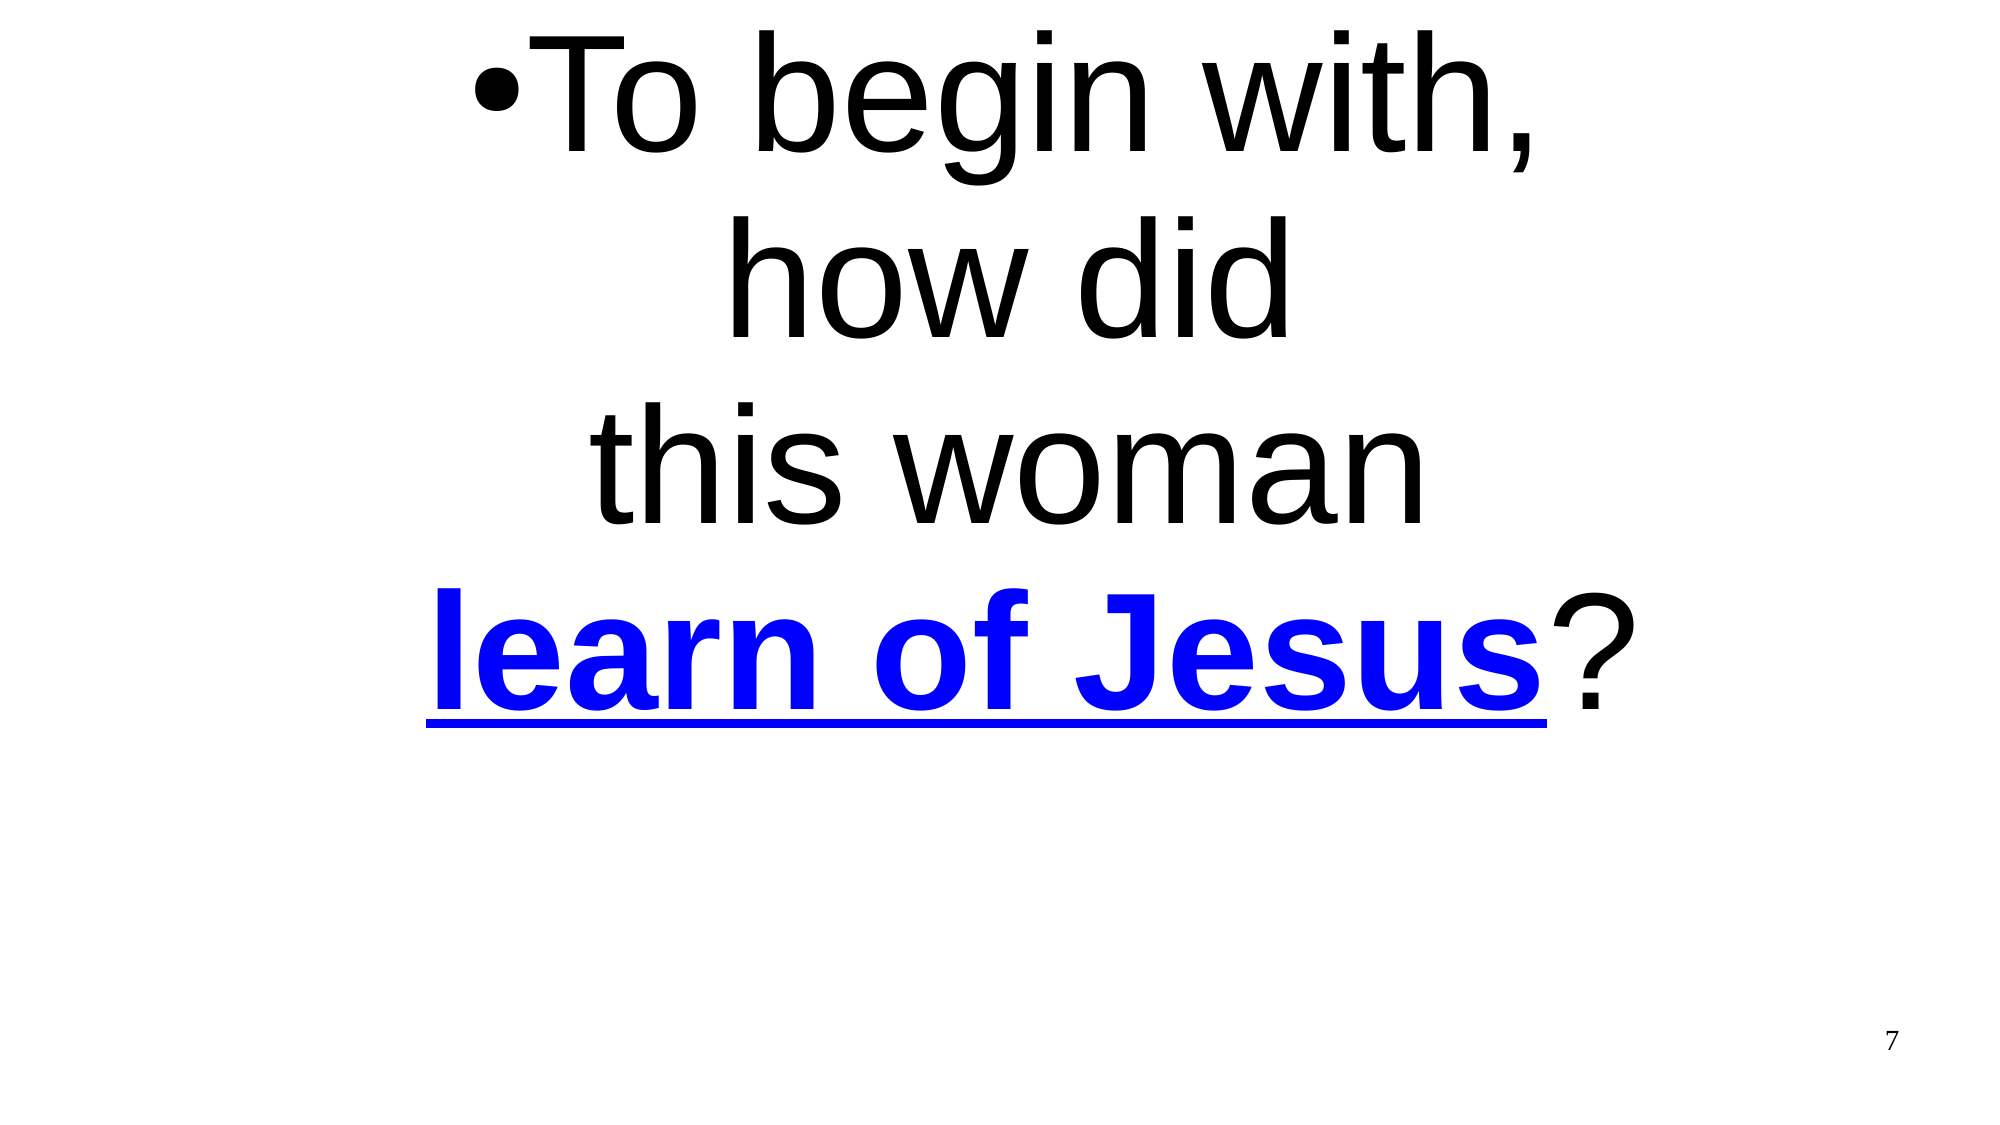

# To begin with, how did this woman learn of Jesus?
7